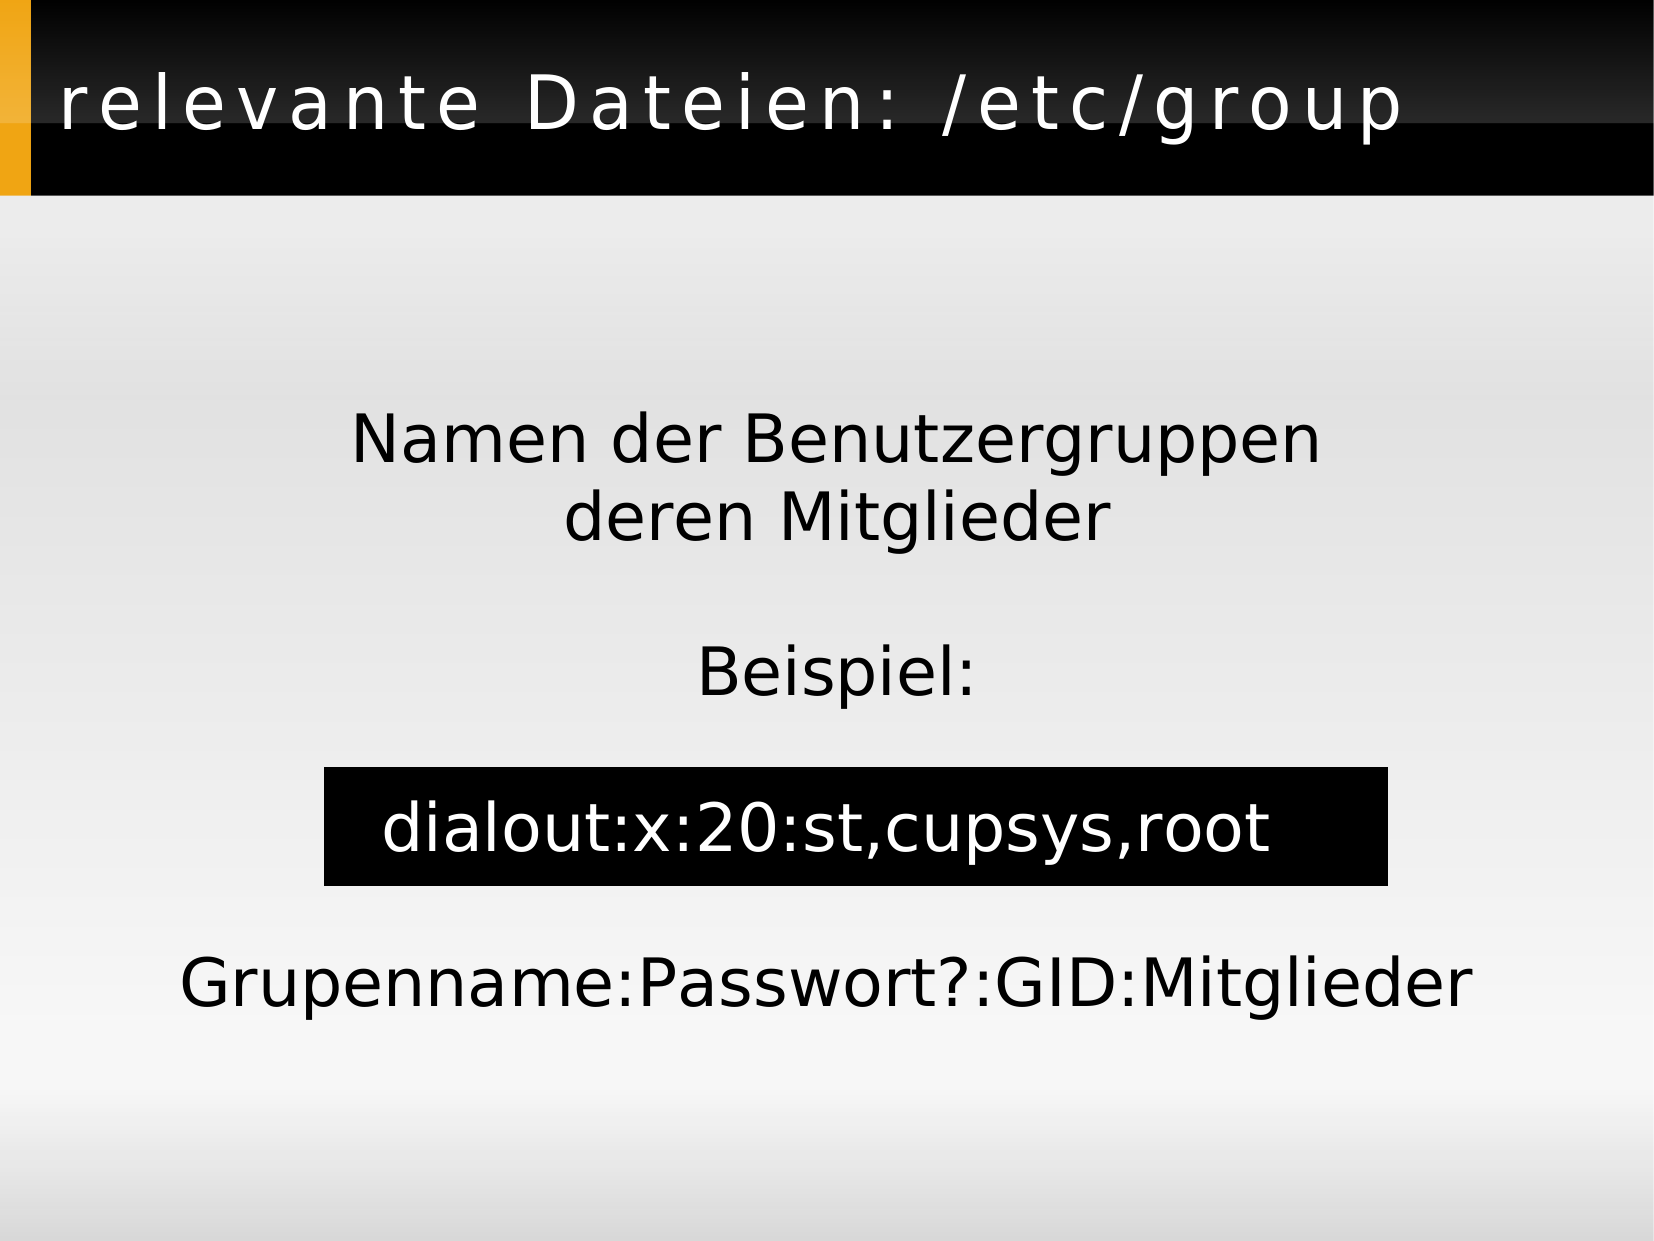

# relevante Dateien: /etc/group
 Namen der Benutzergruppen
 deren Mitglieder
 Beispiel:
dialout:x:20:st,cupsys,root
Grupenname:Passwort?:GID:Mitglieder